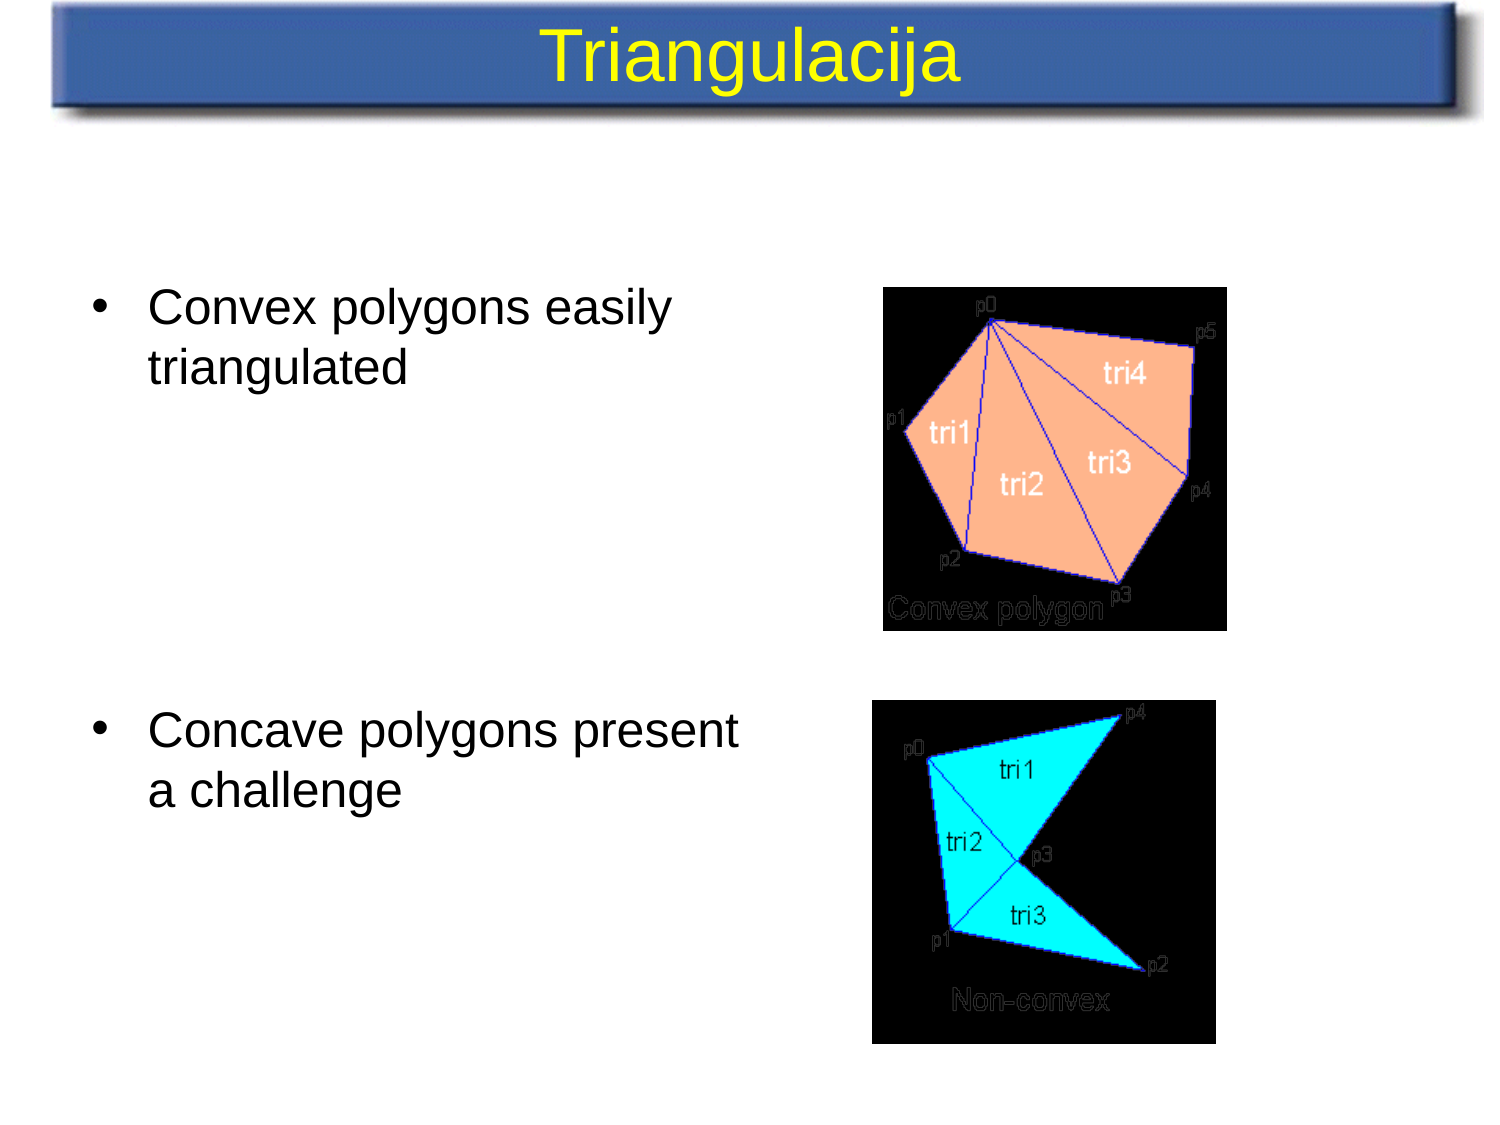

# Triangulacija
Convex polygons easily
triangulated
Concave polygons present
a challenge